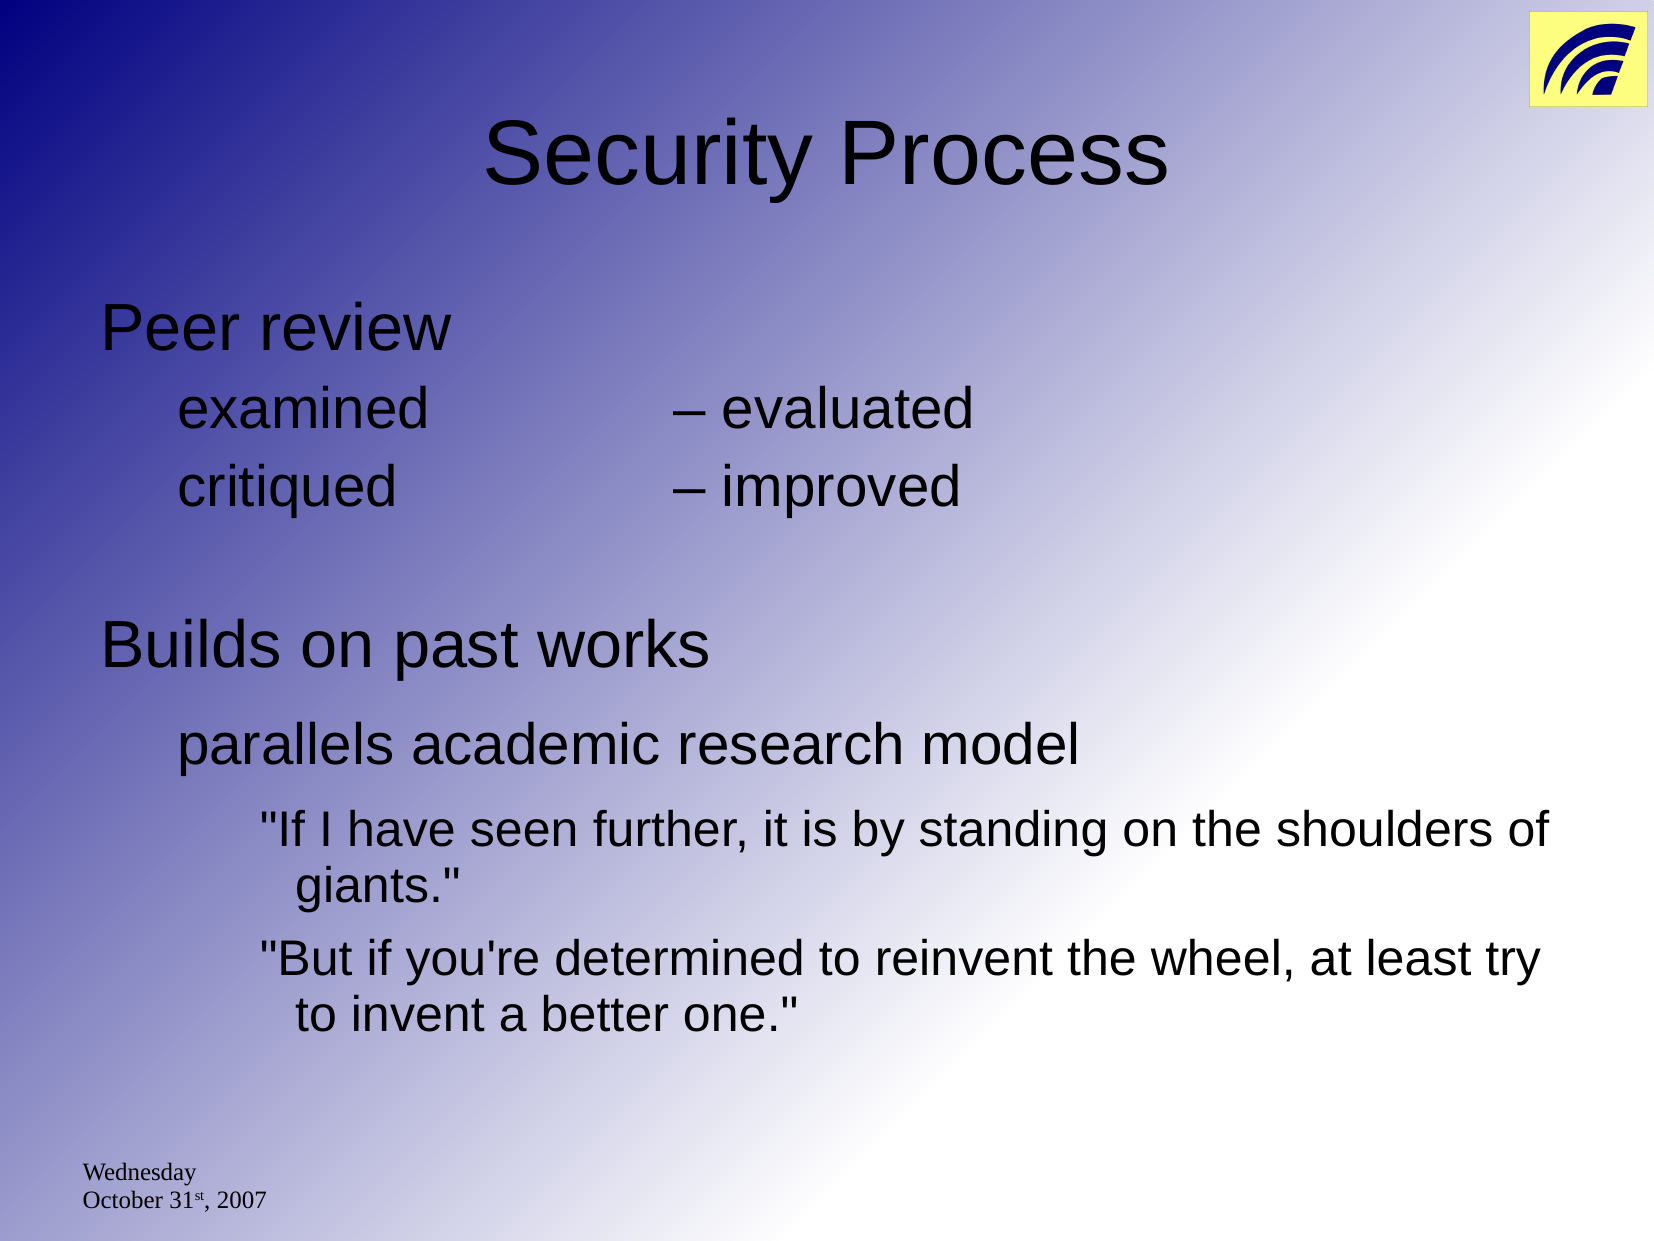

# Security Process
Peer review
examined	– evaluated
critiqued	– improved
Builds on past works
parallels academic research model
"If I have seen further, it is by standing on the shoulders of giants."
"But if you're determined to reinvent the wheel, at least try to invent a better one."